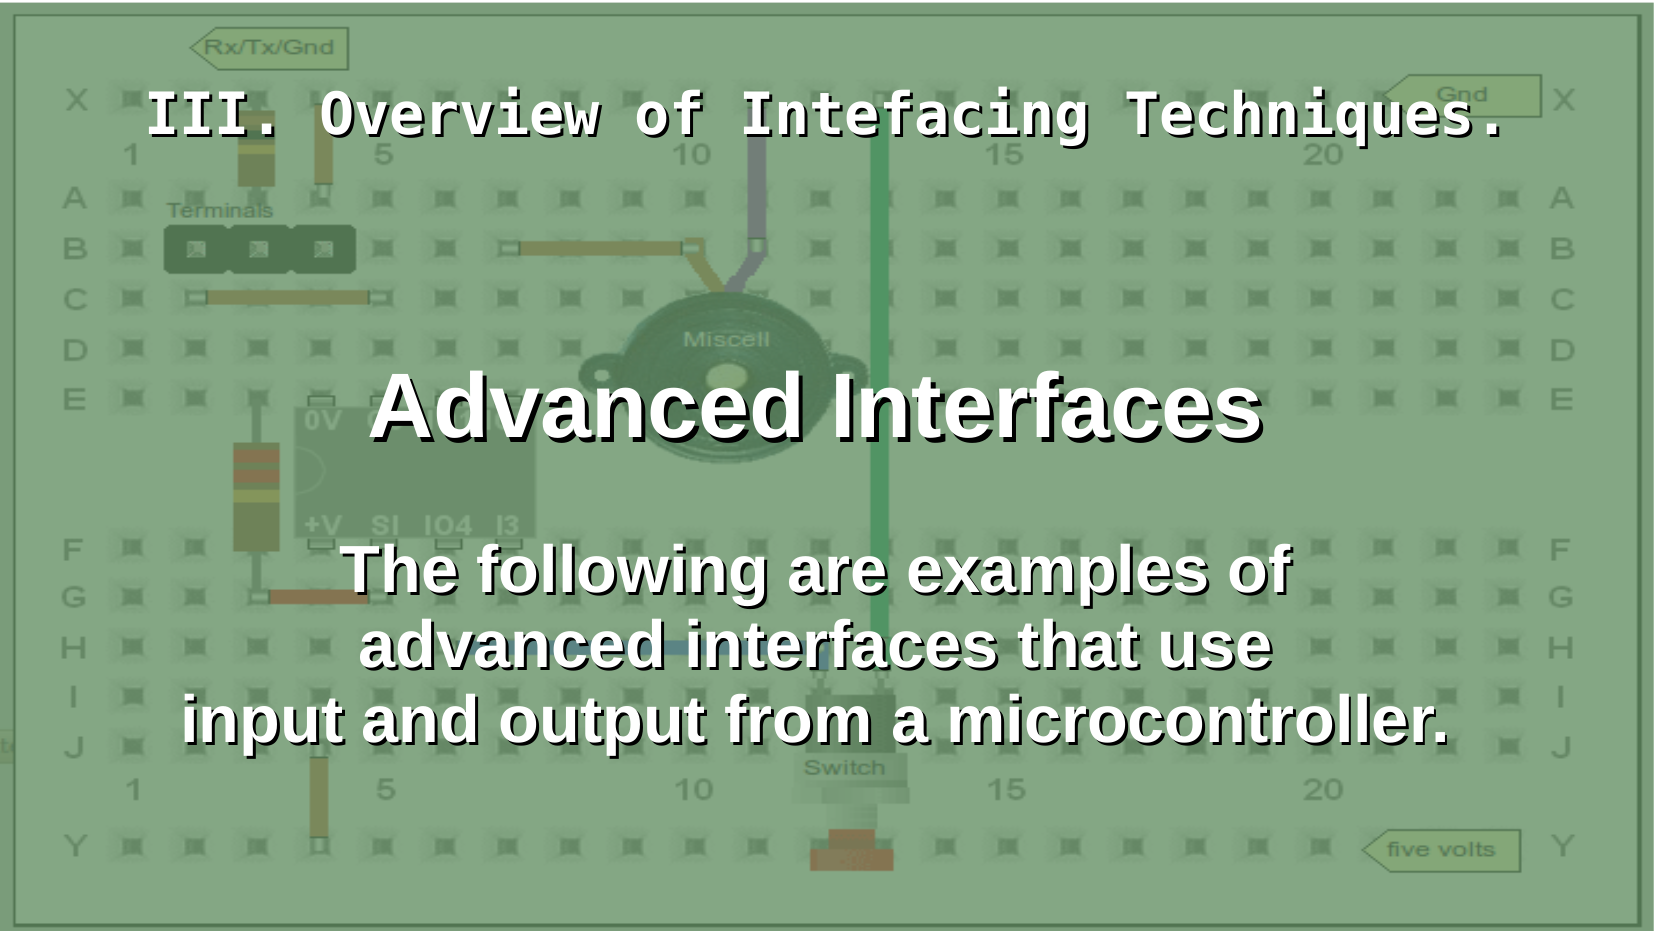

# III. Overview of Intefacing Techniques.
Advanced Interfaces
The following are examples of
advanced interfaces that use
input and output from a microcontroller.